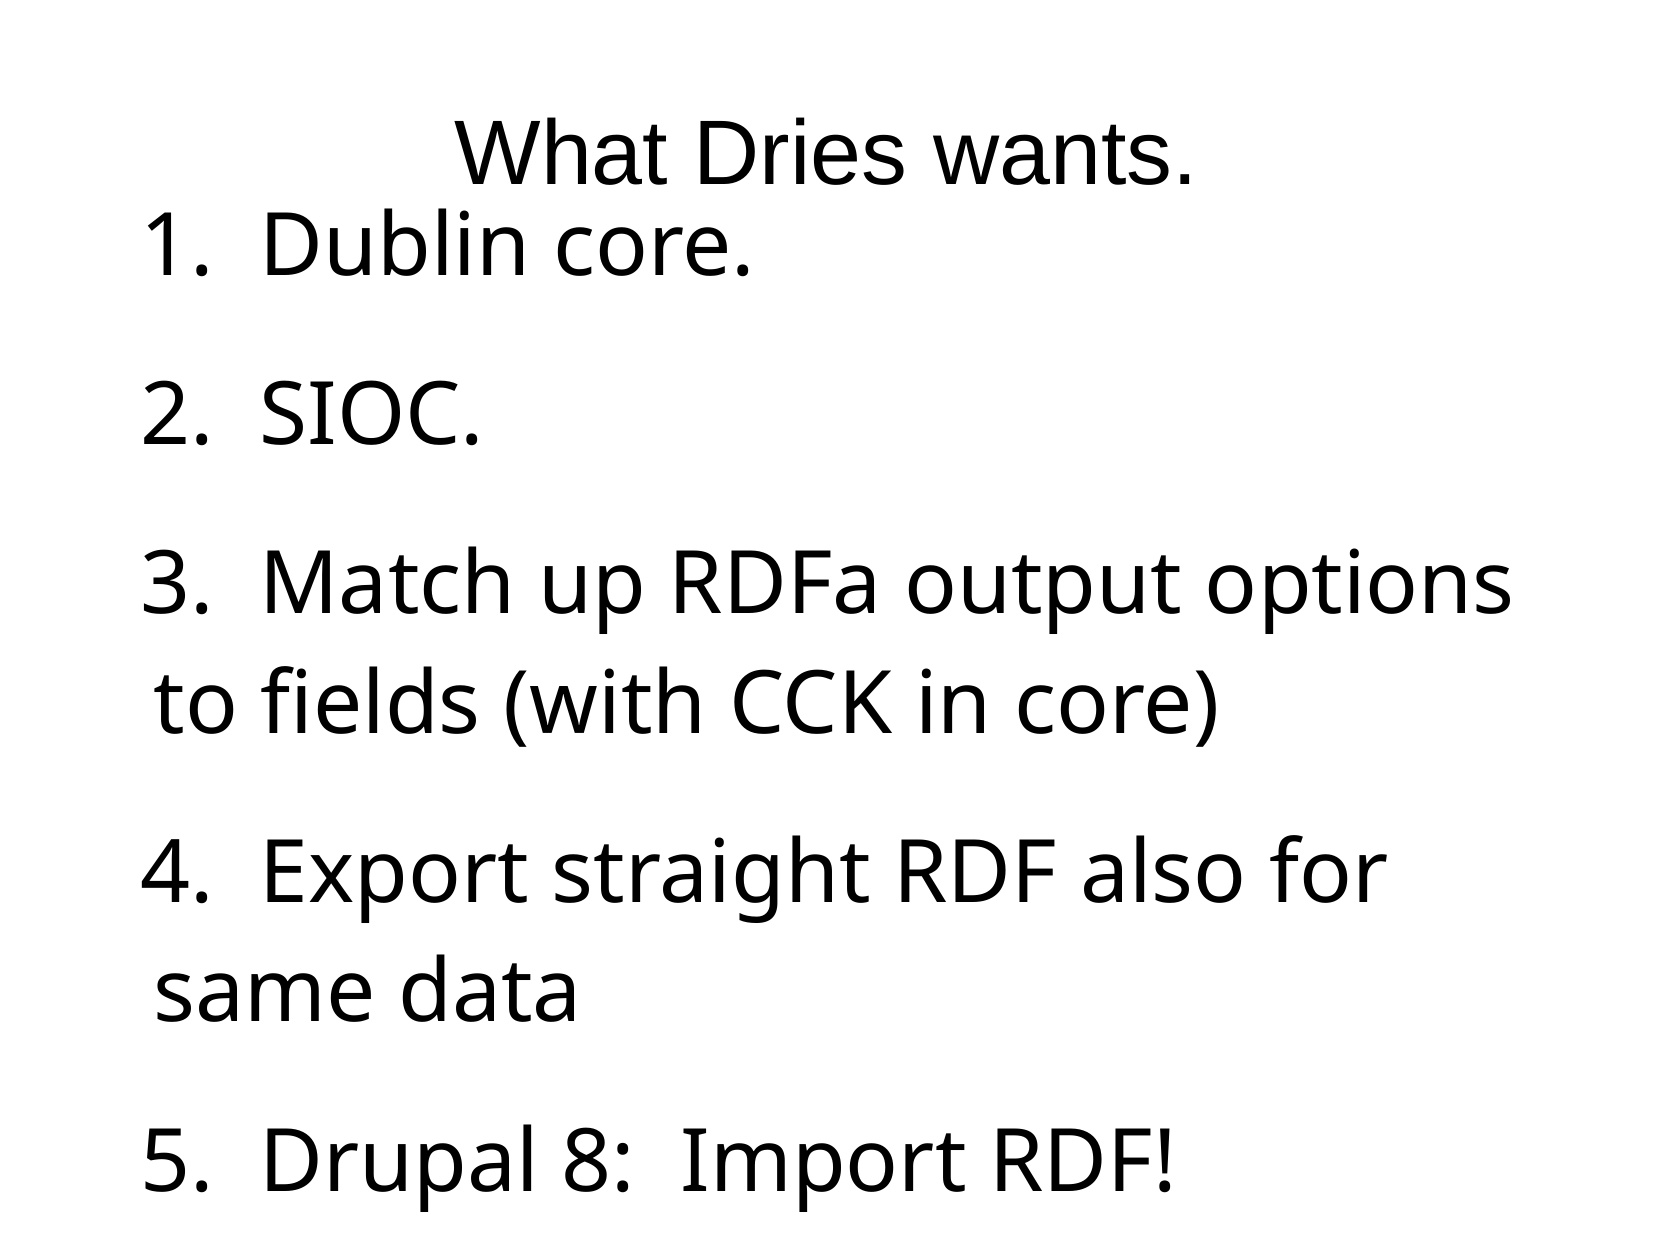

# What Dries wants.
 1. Dublin core.
 2. SIOC.
 3. Match up RDFa output options to fields (with CCK in core)
 4. Export straight RDF also for same data
 5. Drupal 8: Import RDF!